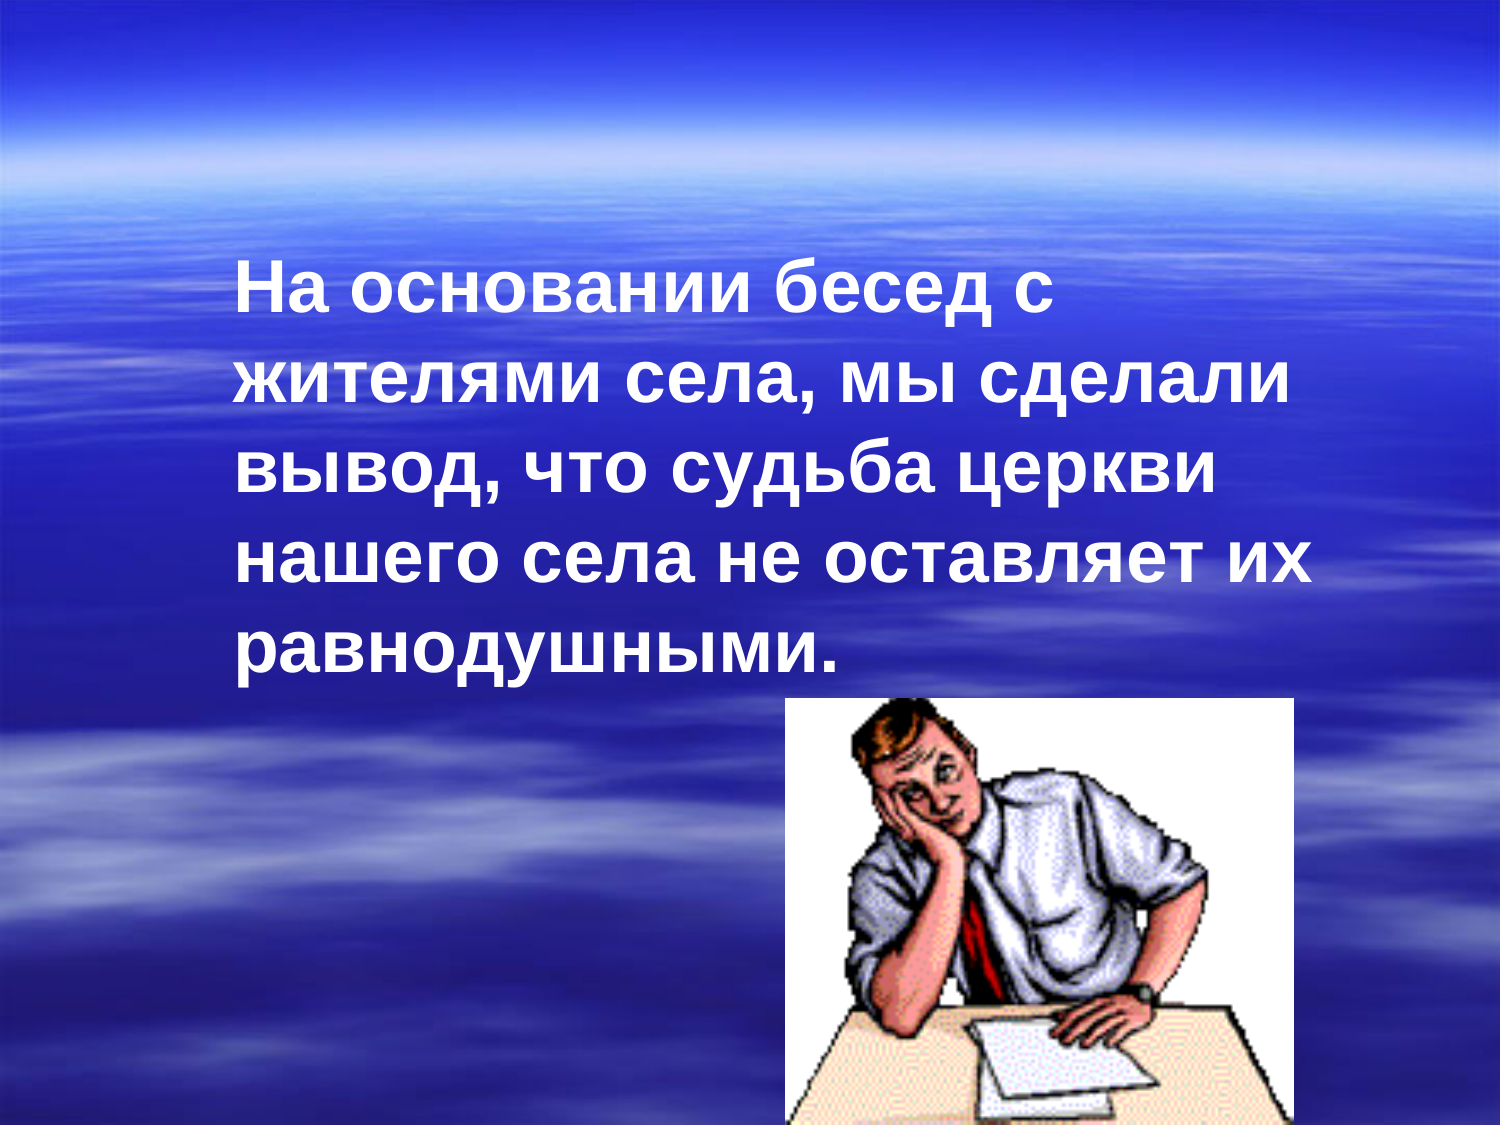

На основании бесед с жителями села, мы сделали вывод, что судьба церкви нашего села не оставляет их равнодушными.